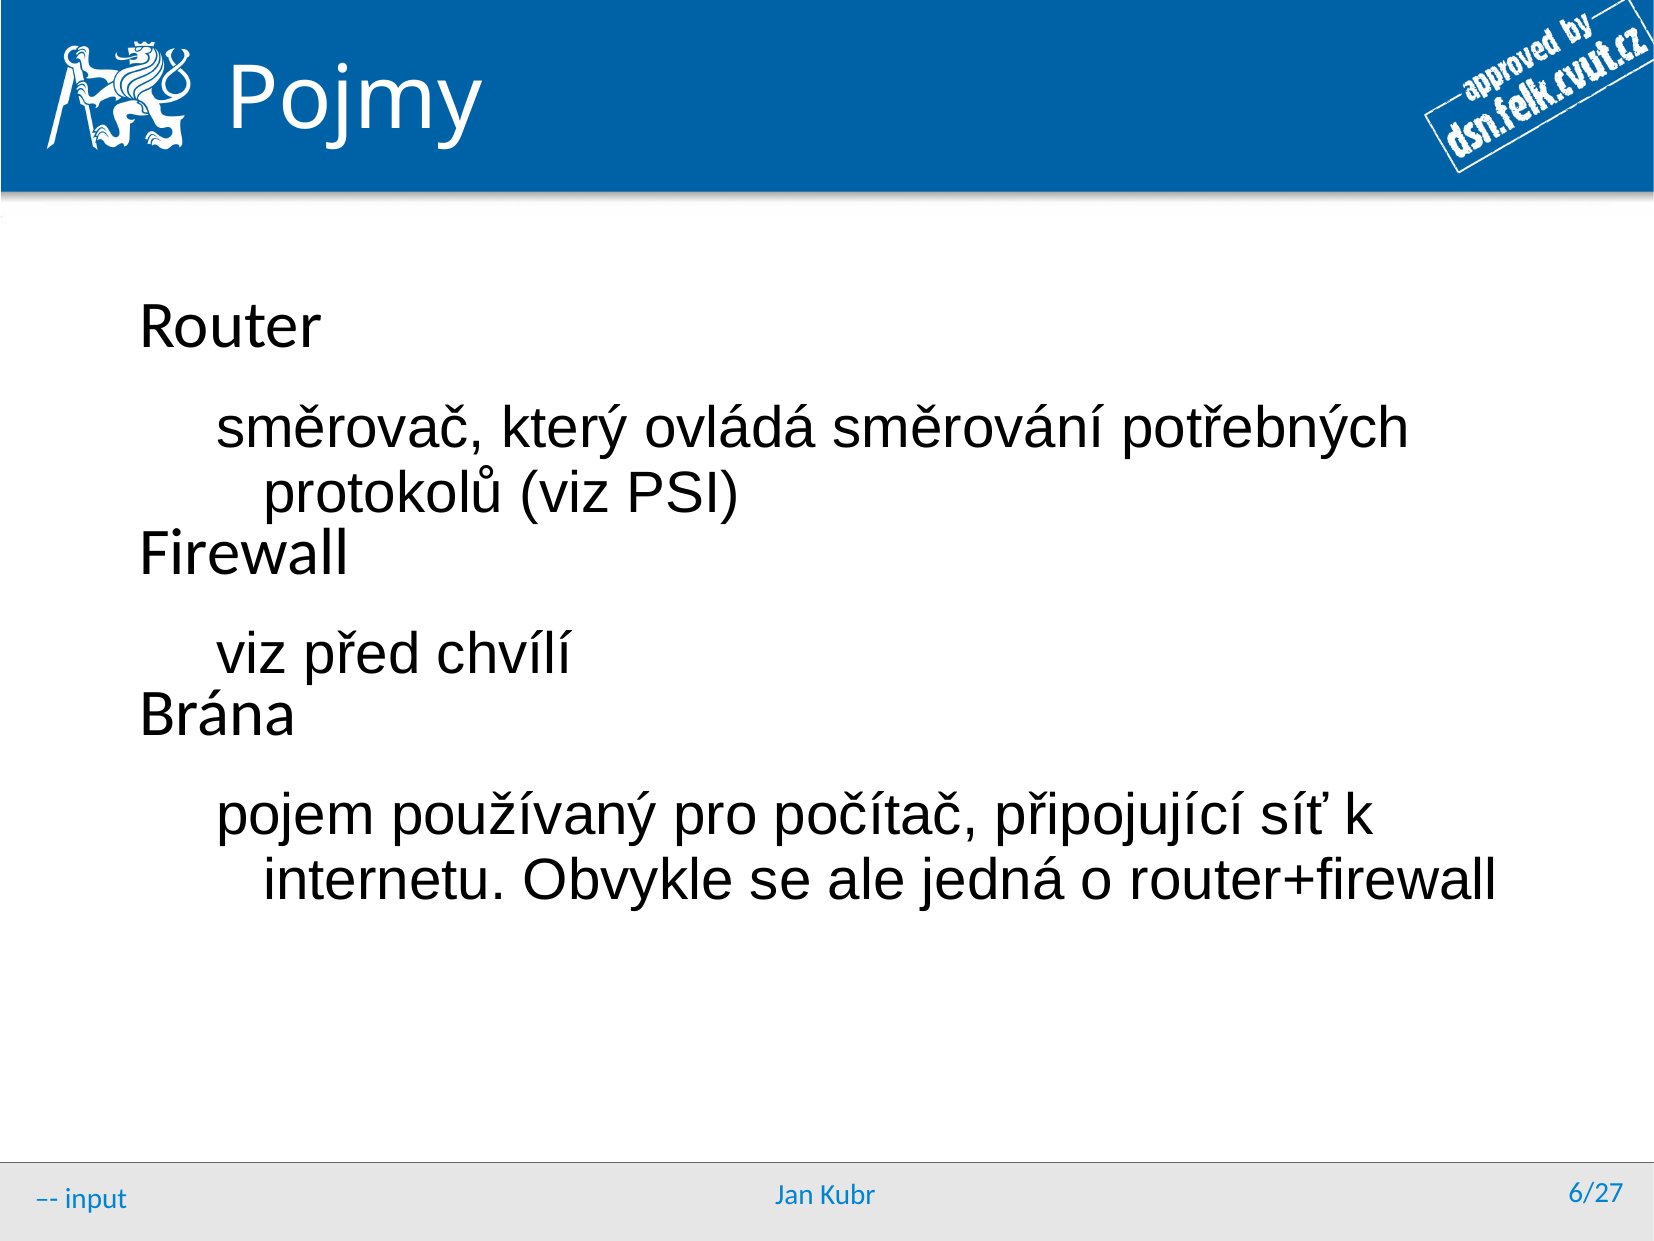

# Pojmy
Router
směrovač, který ovládá směrování potřebných protokolů (viz PSI)
Firewall
viz před chvílí
Brána
pojem používaný pro počítač, připojující síť k internetu. Obvykle se ale jedná o router+firewall
6
Jan Kubr
02/2006